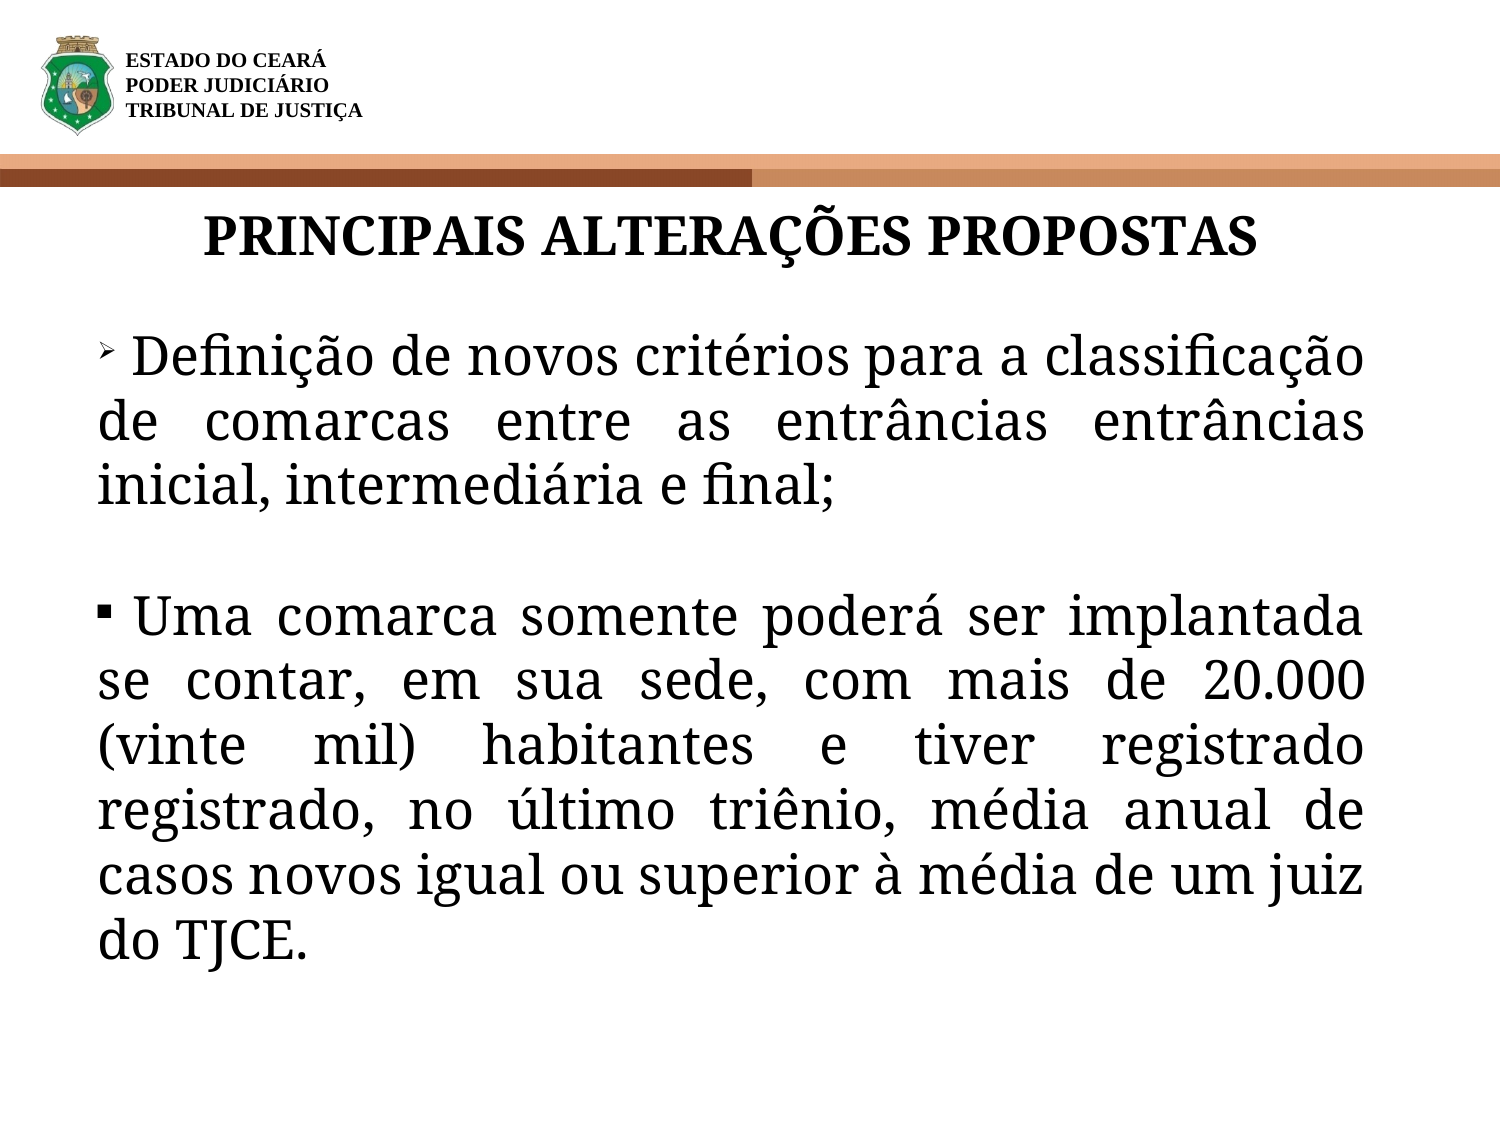

PRINCIPAIS ALTERAÇÕES PROPOSTAS
 Definição de novos critérios para a classificação de comarcas entre as entrâncias entrâncias inicial, intermediária e final;
 Uma comarca somente poderá ser implantada se contar, em sua sede, com mais de 20.000 (vinte mil) habitantes e tiver registrado registrado, no último triênio, média anual de casos novos igual ou superior à média de um juiz do TJCE.